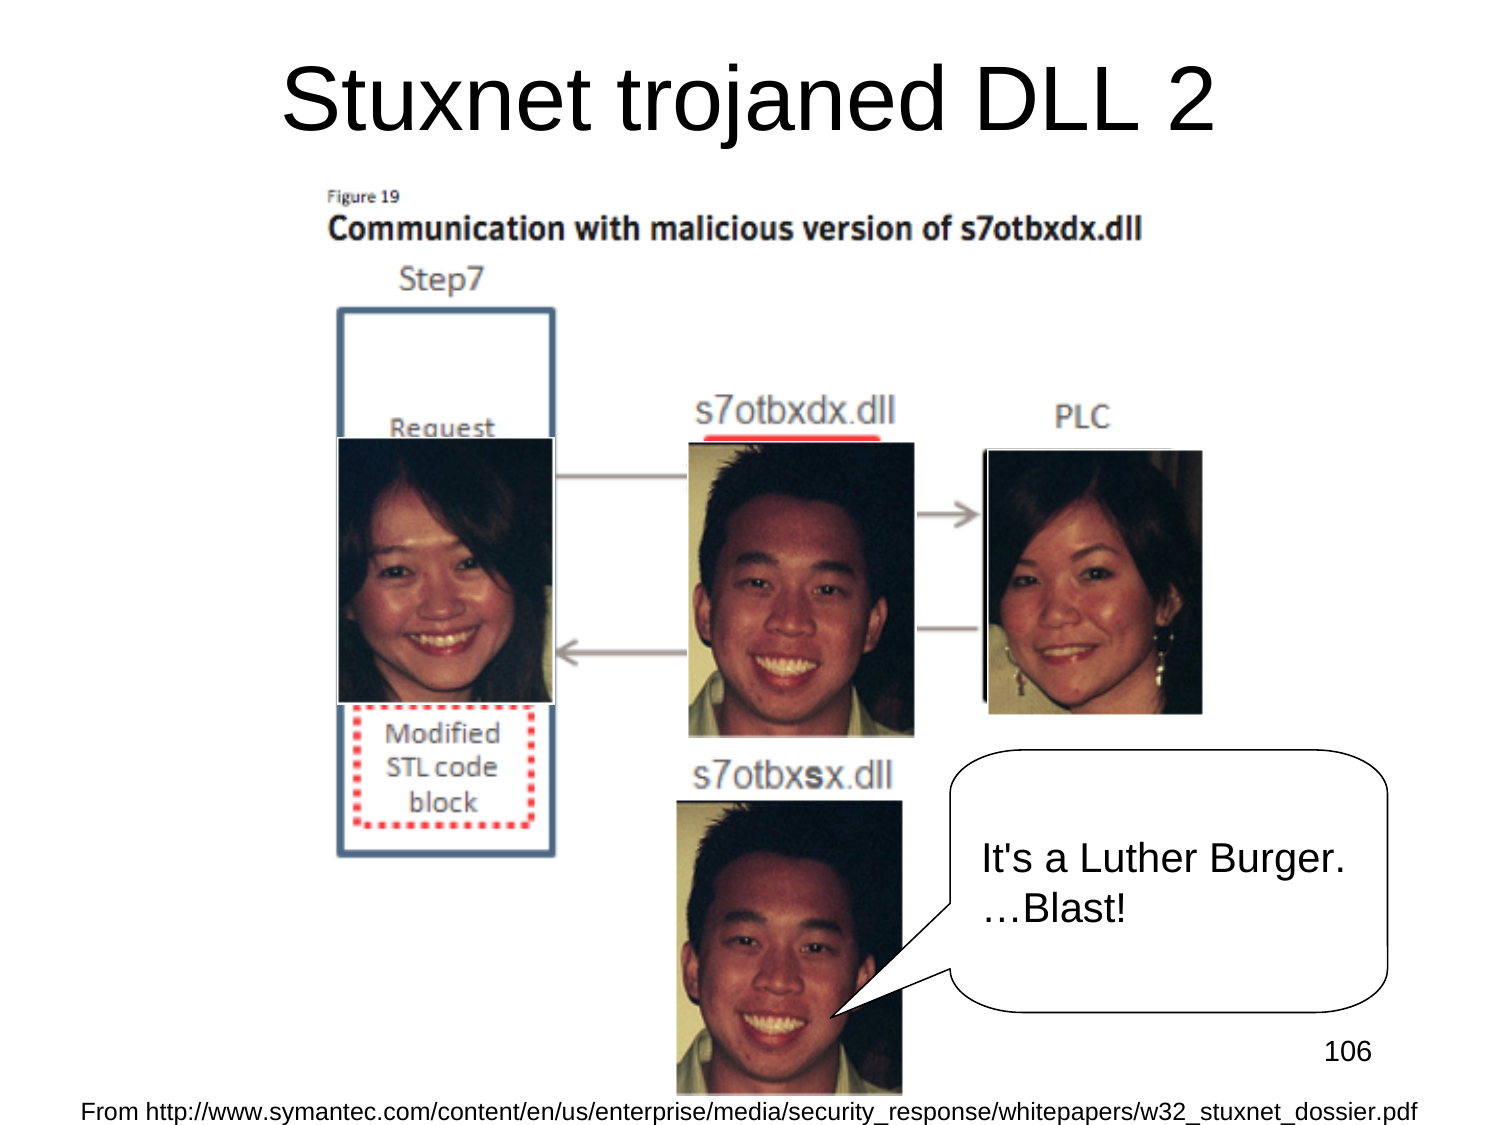

# Stuxnet trojaned DLL 2
It's a Luther Burger.
…Blast!
From http://www.symantec.com/content/en/us/enterprise/media/security_response/whitepapers/w32_stuxnet_dossier.pdf